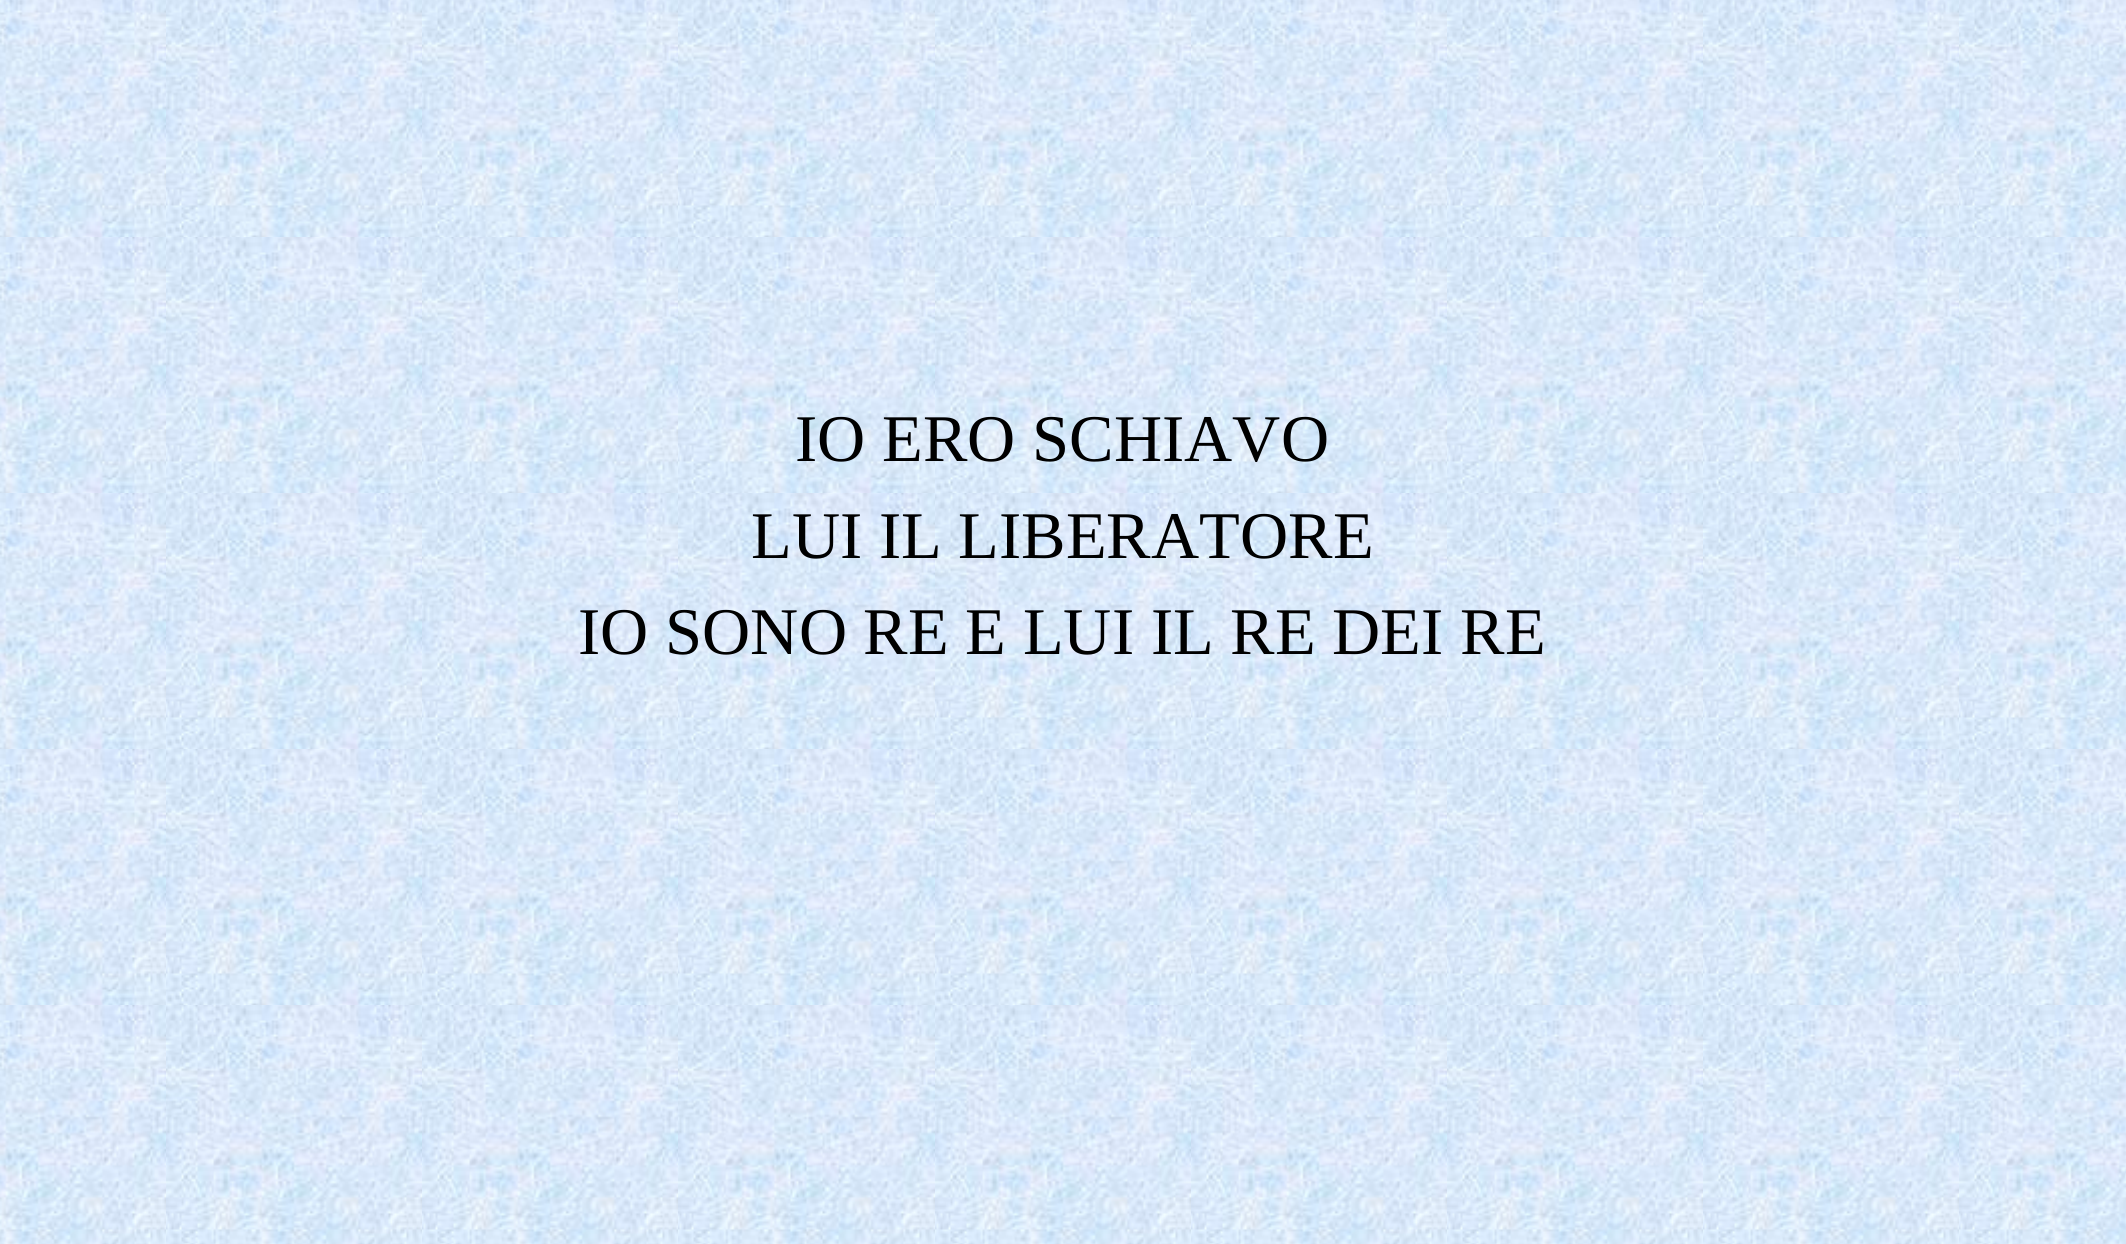

# IO ERO SCHIAVO
LUI IL LIBERATORE
IO SONO RE E LUI IL RE DEI RE